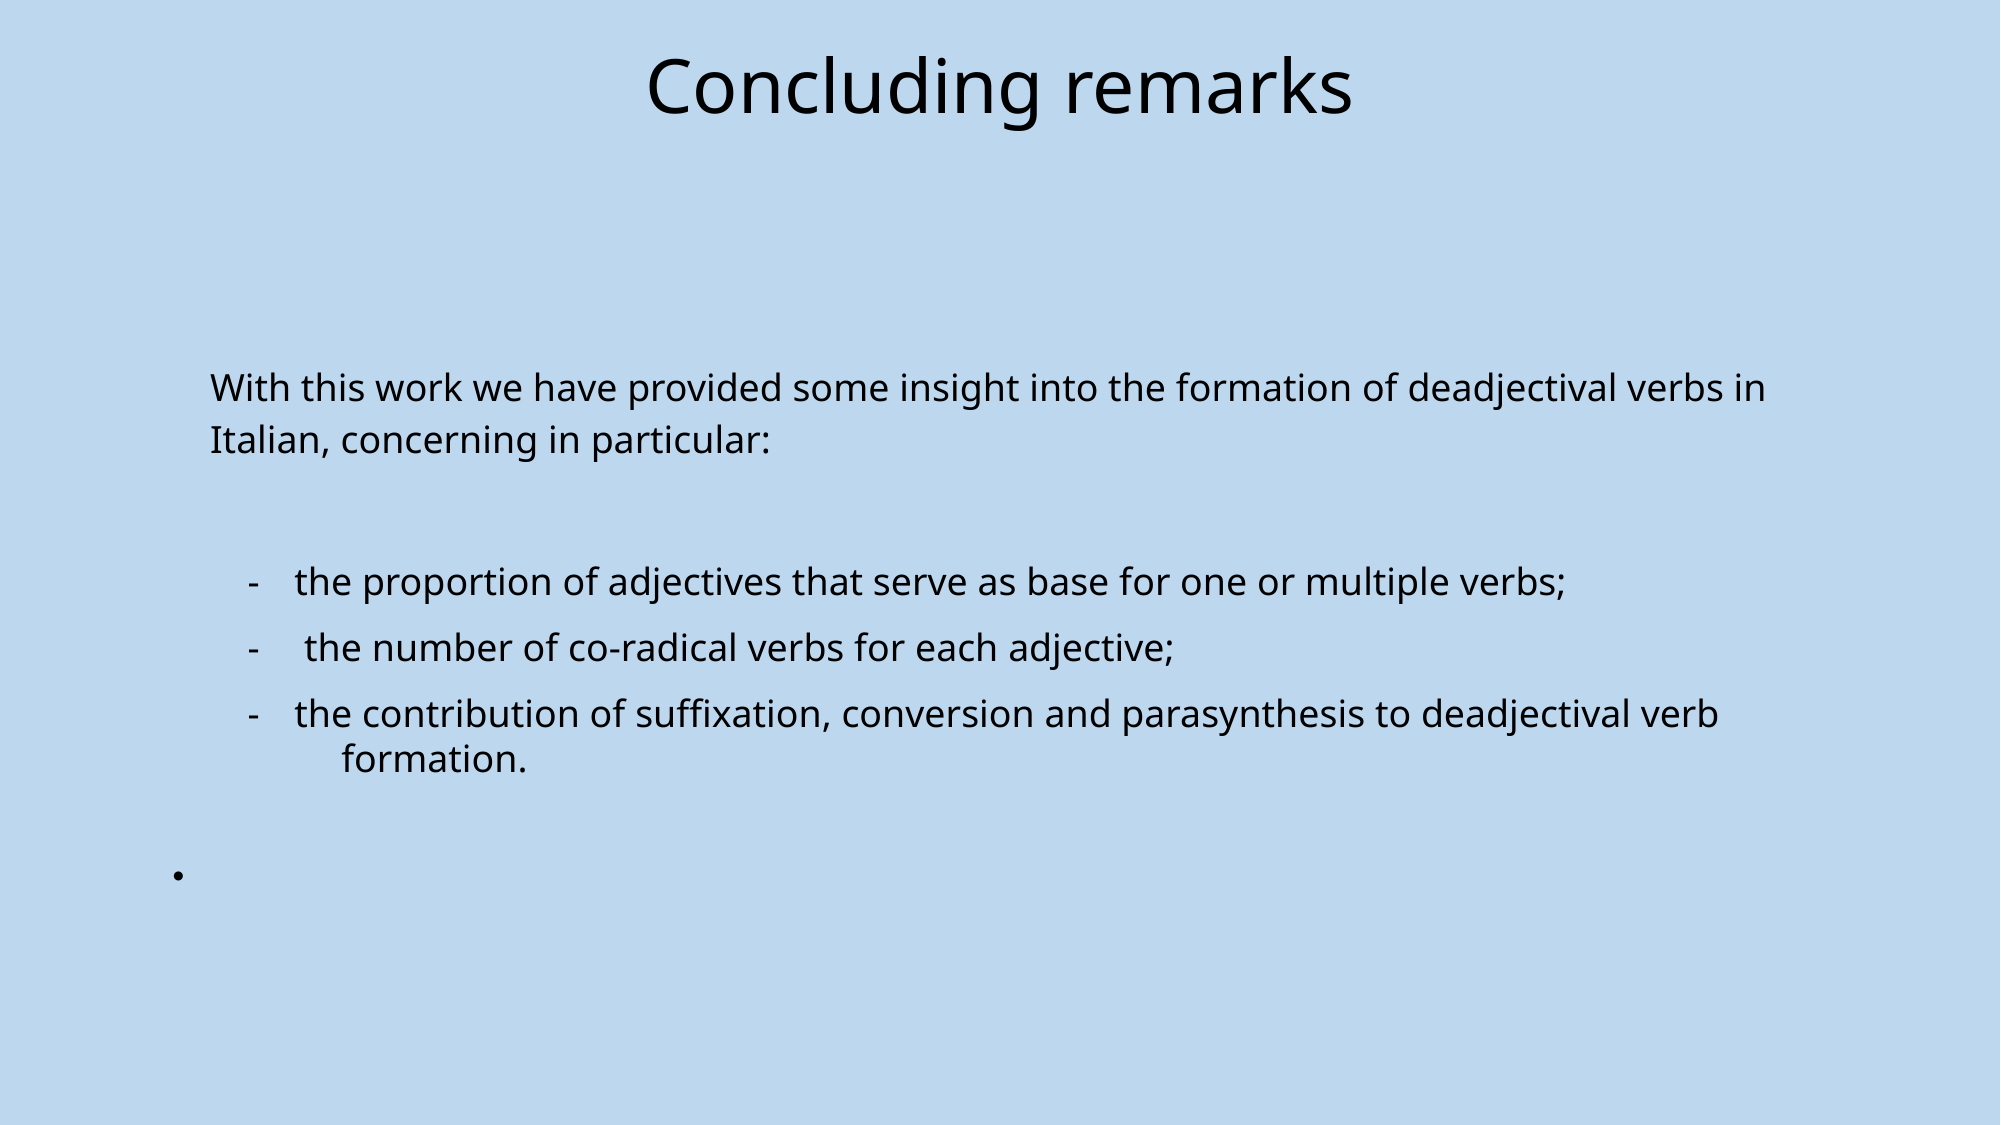

Concluding remarks
With this work we have provided some insight into the formation of deadjectival verbs in Italian, concerning in particular:
the proportion of adjectives that serve as base for one or multiple verbs;
 the number of co-radical verbs for each adjective;
the contribution of suffixation, conversion and parasynthesis to deadjectival verb formation.